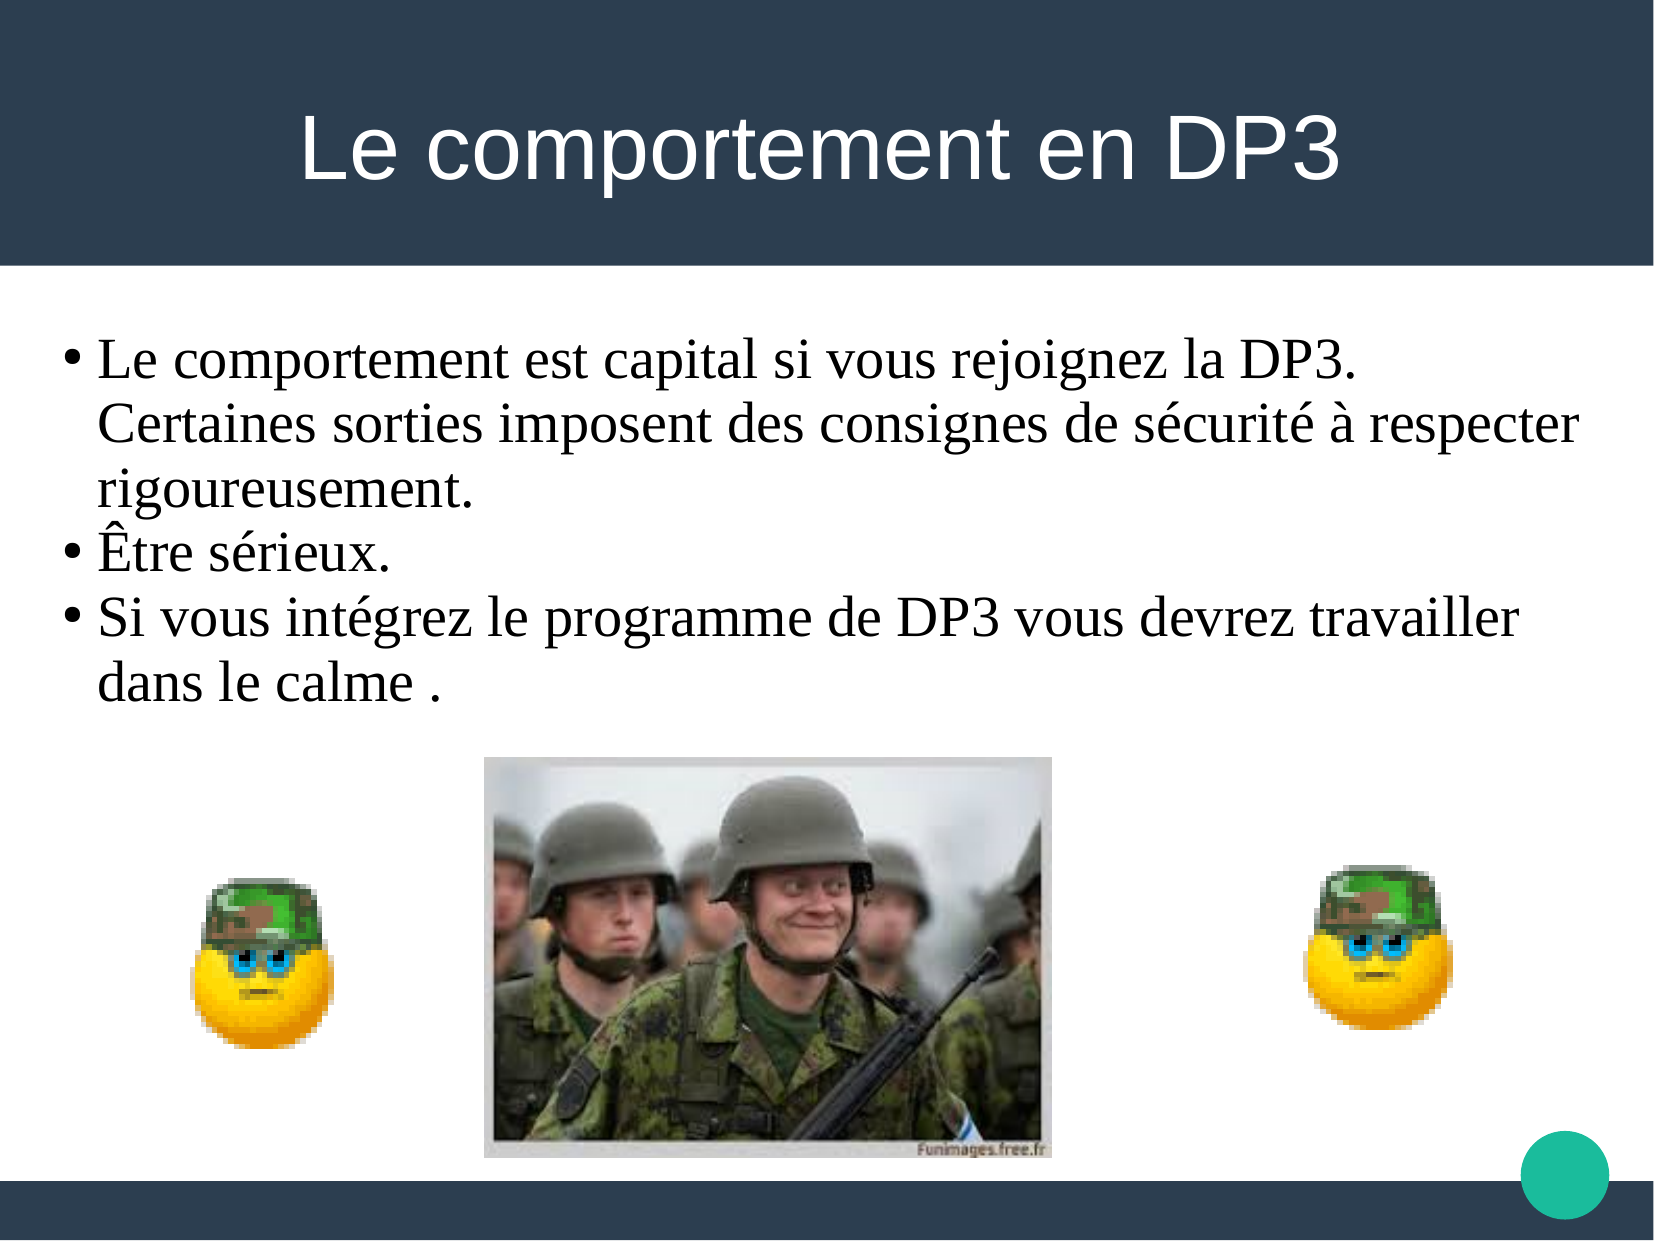

Le comportement en DP3
Le comportement est capital si vous rejoignez la DP3. Certaines sorties imposent des consignes de sécurité à respecter rigoureusement.
Être sérieux.
Si vous intégrez le programme de DP3 vous devrez travailler dans le calme .